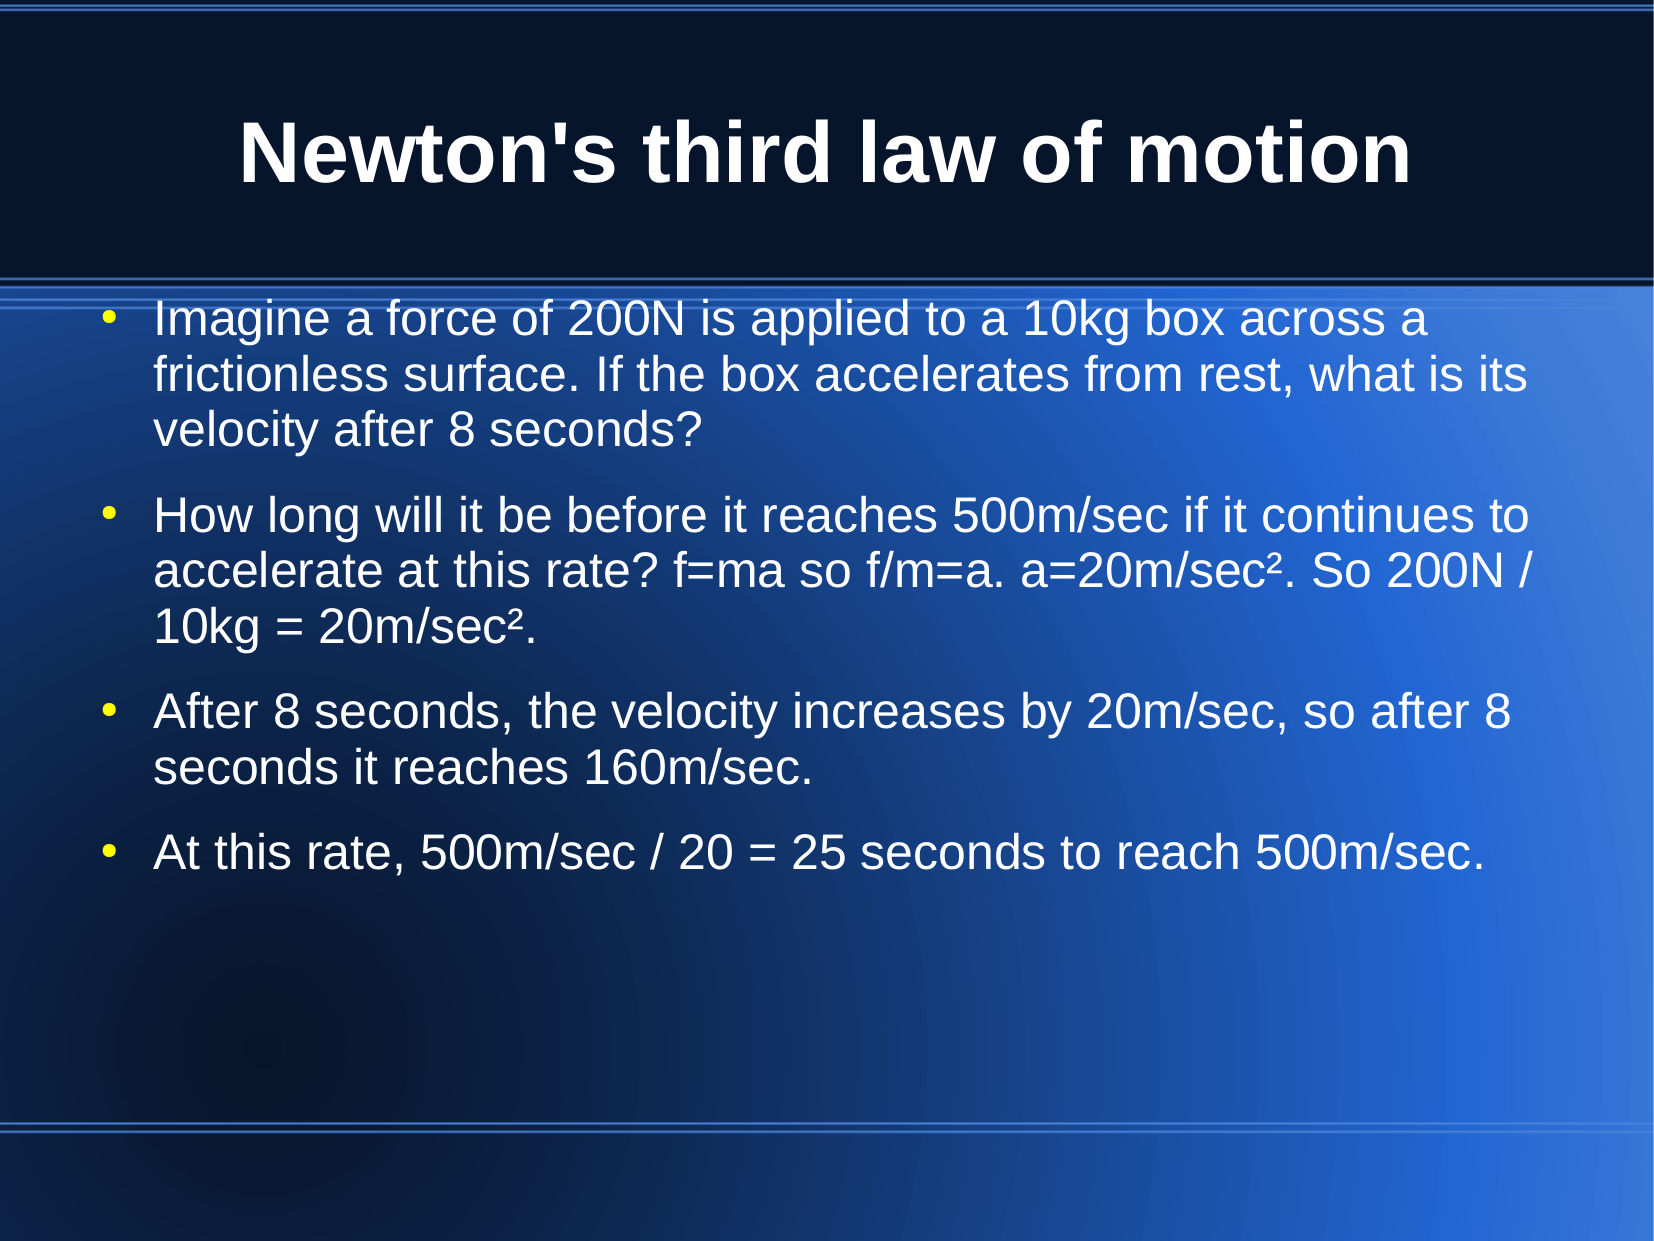

# Newton's third law of motion
Imagine a force of 200N is applied to a 10kg box across a frictionless surface. If the box accelerates from rest, what is its velocity after 8 seconds?
How long will it be before it reaches 500m/sec if it continues to accelerate at this rate? f=ma so f/m=a. a=20m/sec². So 200N / 10kg = 20m/sec².
After 8 seconds, the velocity increases by 20m/sec, so after 8 seconds it reaches 160m/sec.
At this rate, 500m/sec / 20 = 25 seconds to reach 500m/sec.